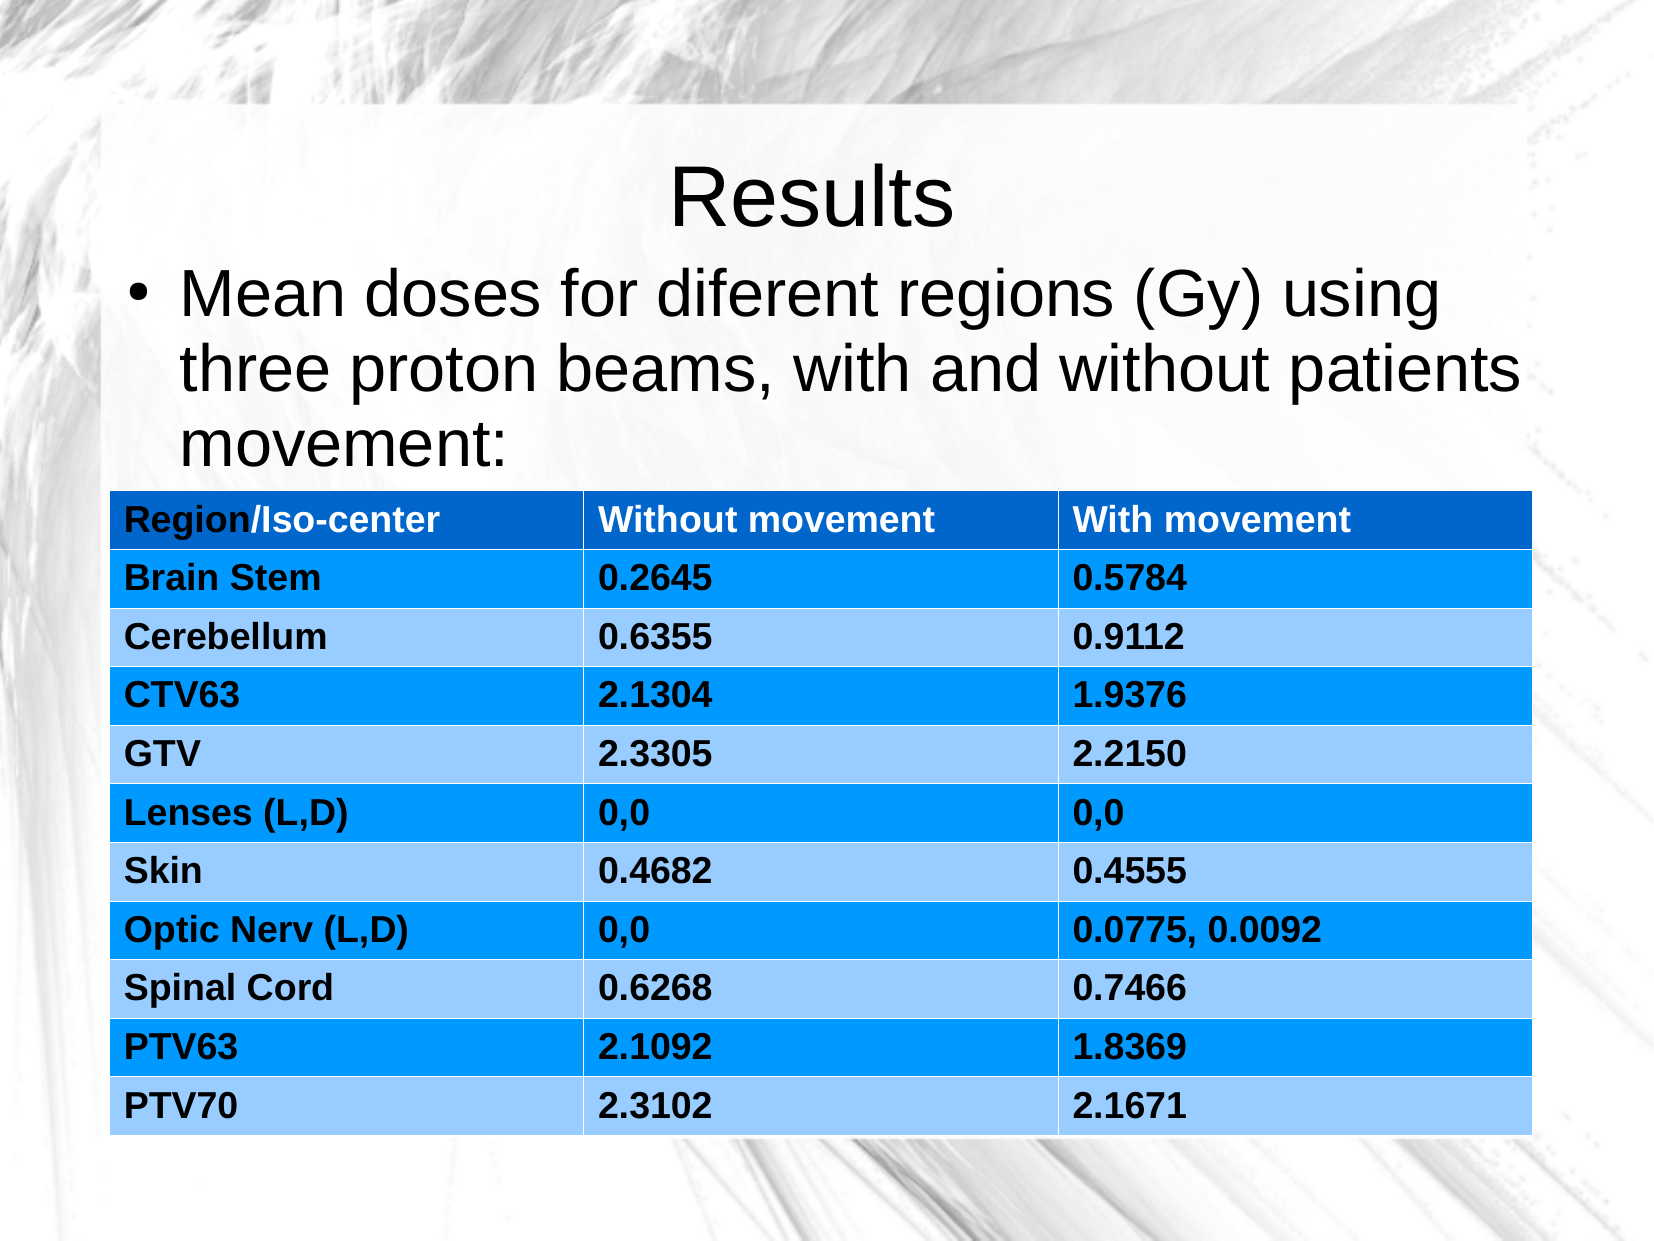

# Results
Mean doses for diferent regions (Gy) using three proton beams, with and without patients movement:
| Region/Iso-center | Without movement | With movement |
| --- | --- | --- |
| Brain Stem | 0.2645 | 0.5784 |
| Cerebellum | 0.6355 | 0.9112 |
| CTV63 | 2.1304 | 1.9376 |
| GTV | 2.3305 | 2.2150 |
| Lenses (L,D) | 0,0 | 0,0 |
| Skin | 0.4682 | 0.4555 |
| Optic Nerv (L,D) | 0,0 | 0.0775, 0.0092 |
| Spinal Cord | 0.6268 | 0.7466 |
| PTV63 | 2.1092 | 1.8369 |
| PTV70 | 2.3102 | 2.1671 |